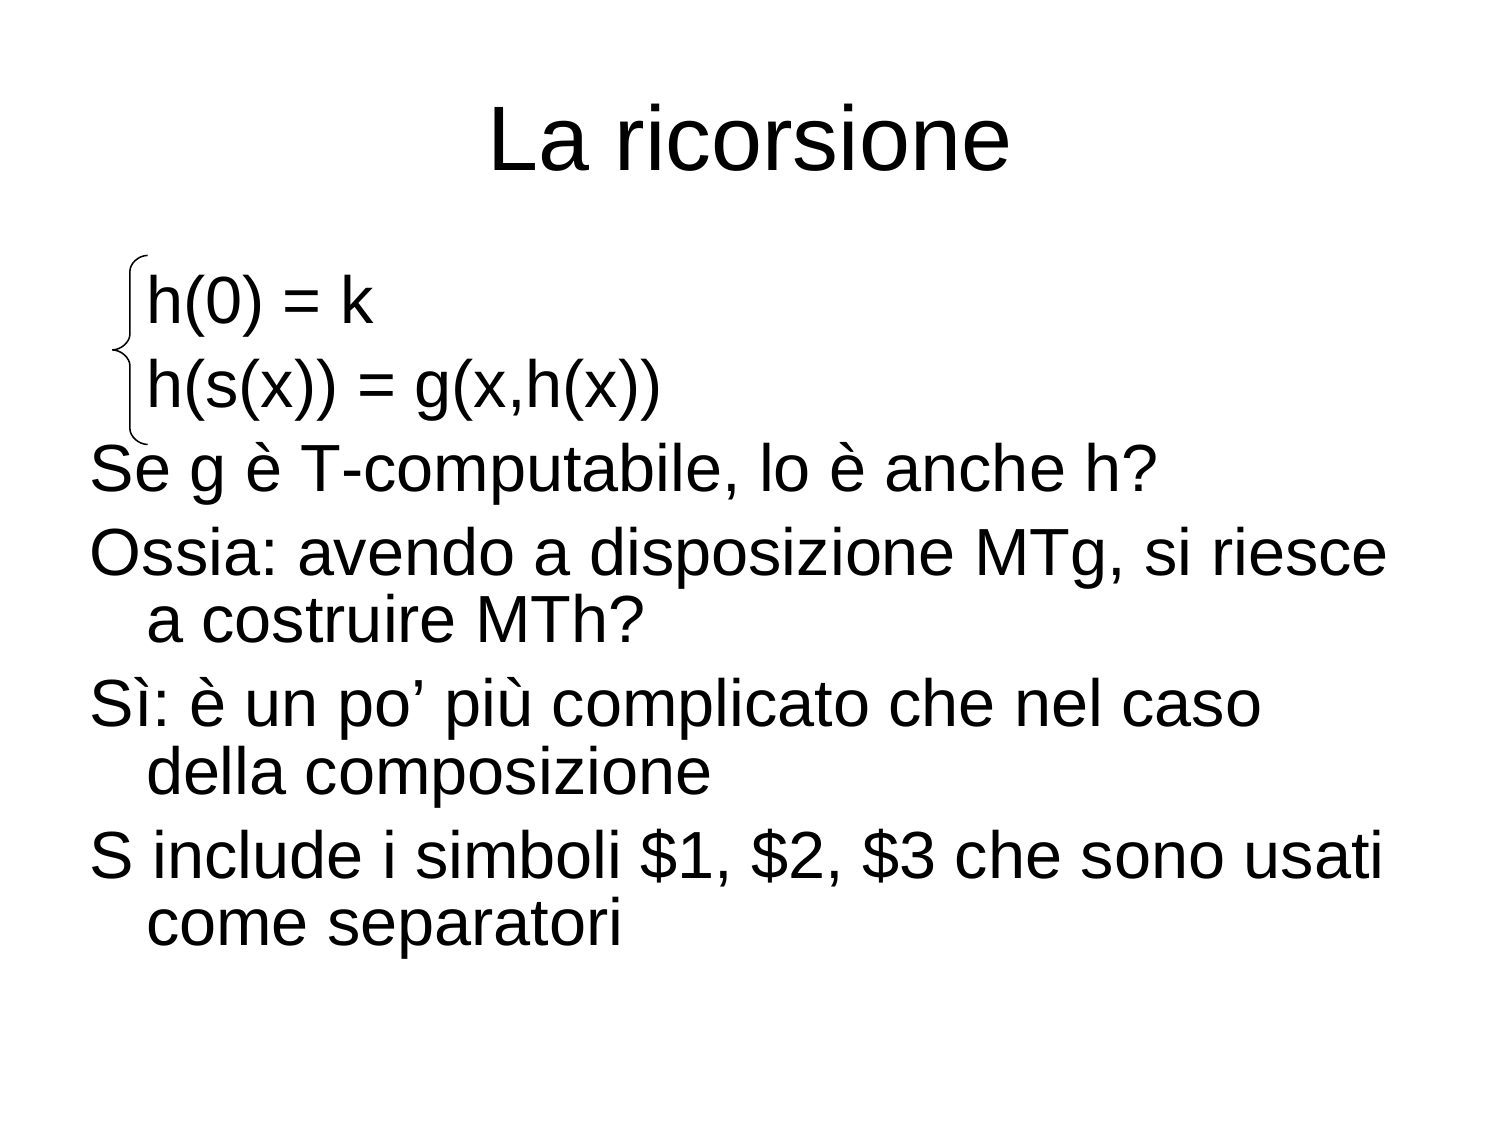

# La ricorsione
	h(0) = k
	h(s(x)) = g(x,h(x))
Se g è T-computabile, lo è anche h?
Ossia: avendo a disposizione MTg, si riesce a costruire MTh?
Sì: è un po’ più complicato che nel caso della composizione
S include i simboli $1, $2, $3 che sono usati come separatori